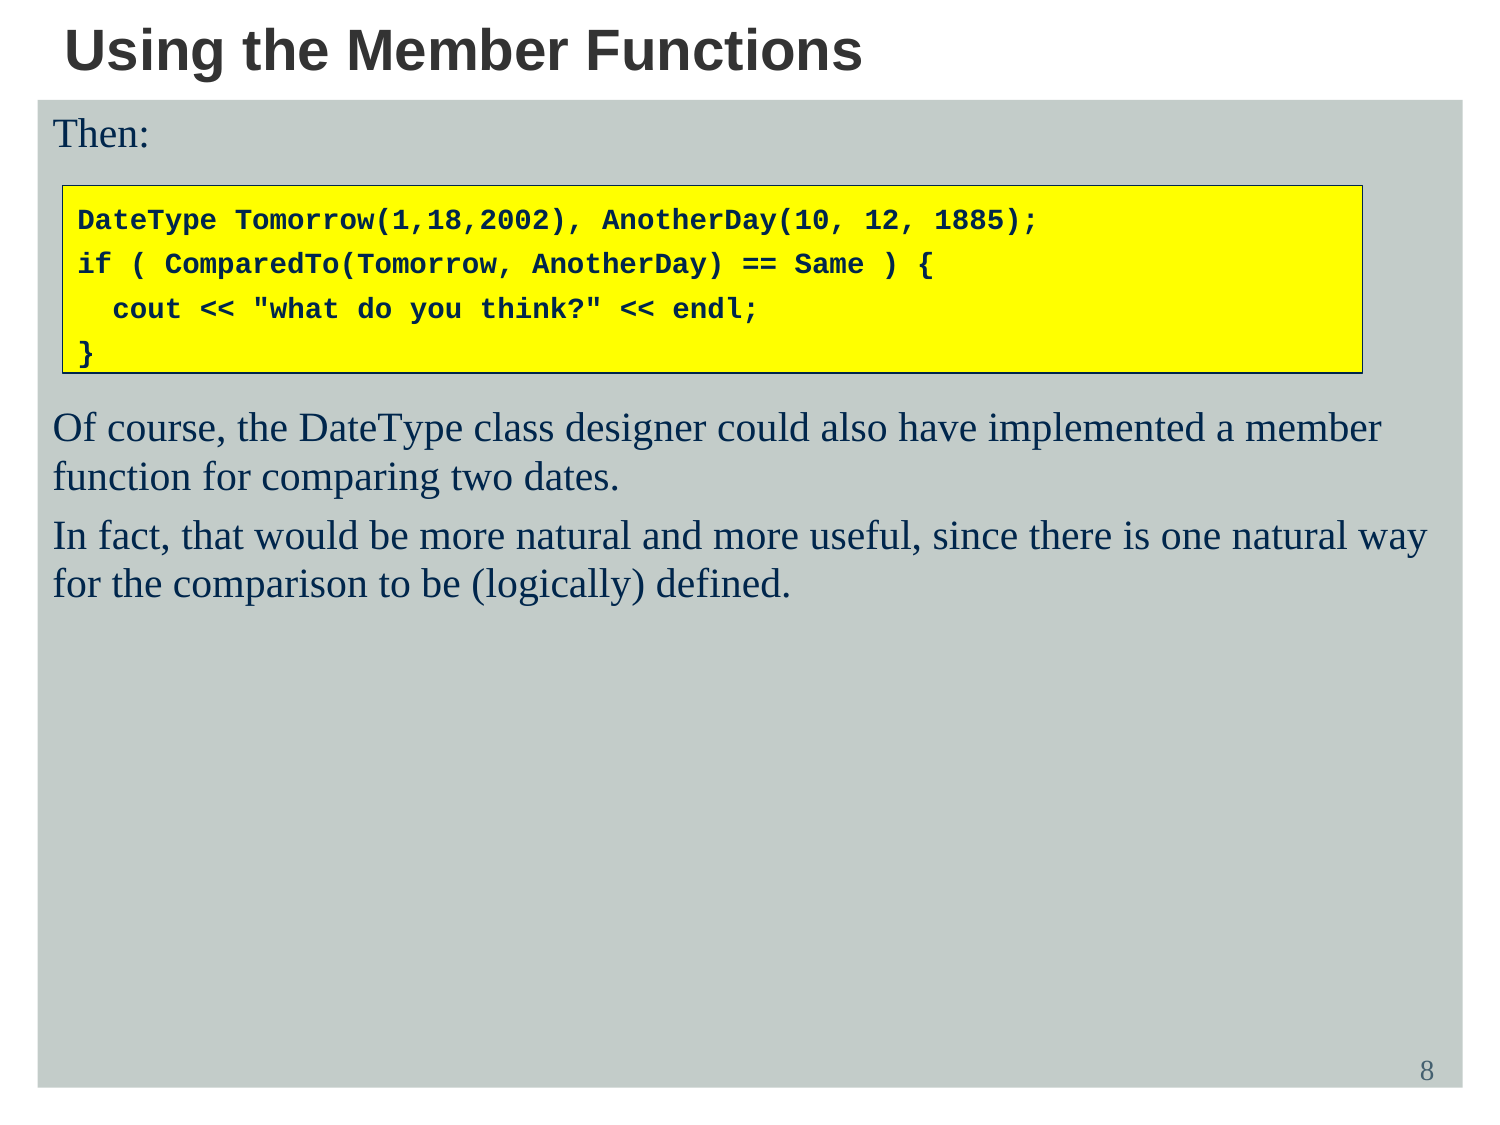

# Using the Member Functions
Then:
Of course, the DateType class designer could also have implemented a member function for comparing two dates.
In fact, that would be more natural and more useful, since there is one natural way for the comparison to be (logically) defined.
DateType Tomorrow(1,18,2002), AnotherDay(10, 12, 1885);
if ( ComparedTo(Tomorrow, AnotherDay) == Same ) {
 cout << "what do you think?" << endl;
}